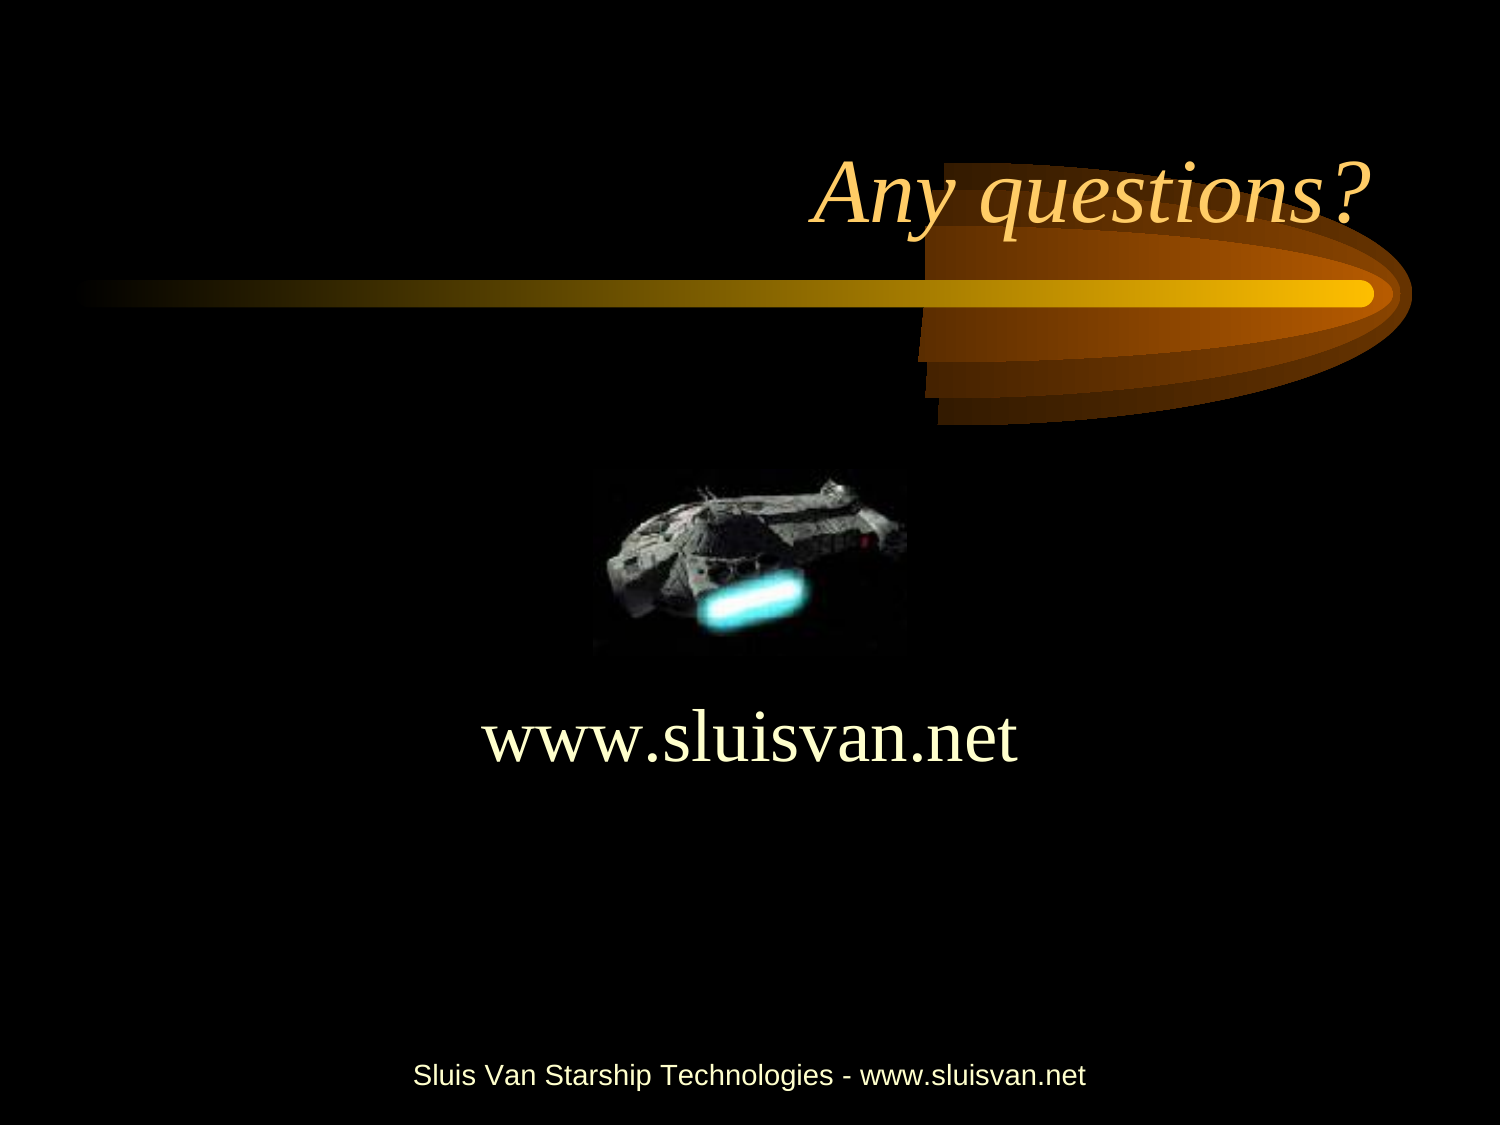

# Any questions?
www.sluisvan.net
Sluis Van Starship Technologies - www.sluisvan.net